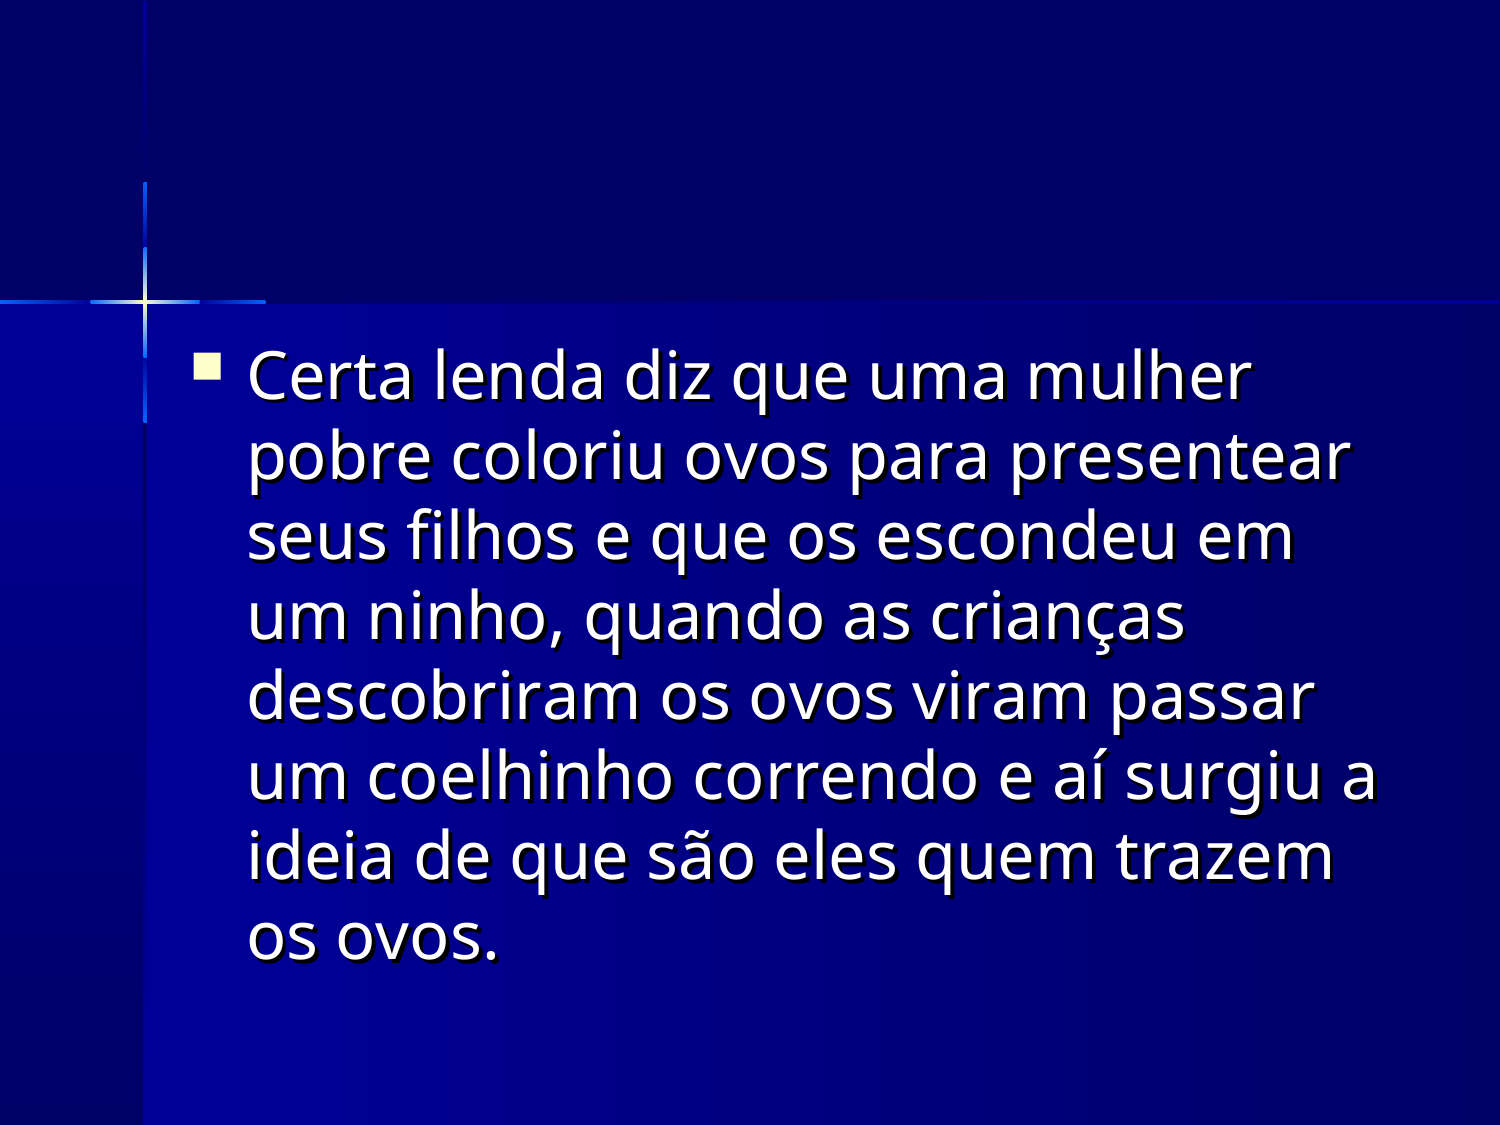

# Certa lenda diz que uma mulher pobre coloriu ovos para presentear seus filhos e que os escondeu em um ninho, quando as crianças descobriram os ovos viram passar um coelhinho correndo e aí surgiu a ideia de que são eles quem trazem os ovos.